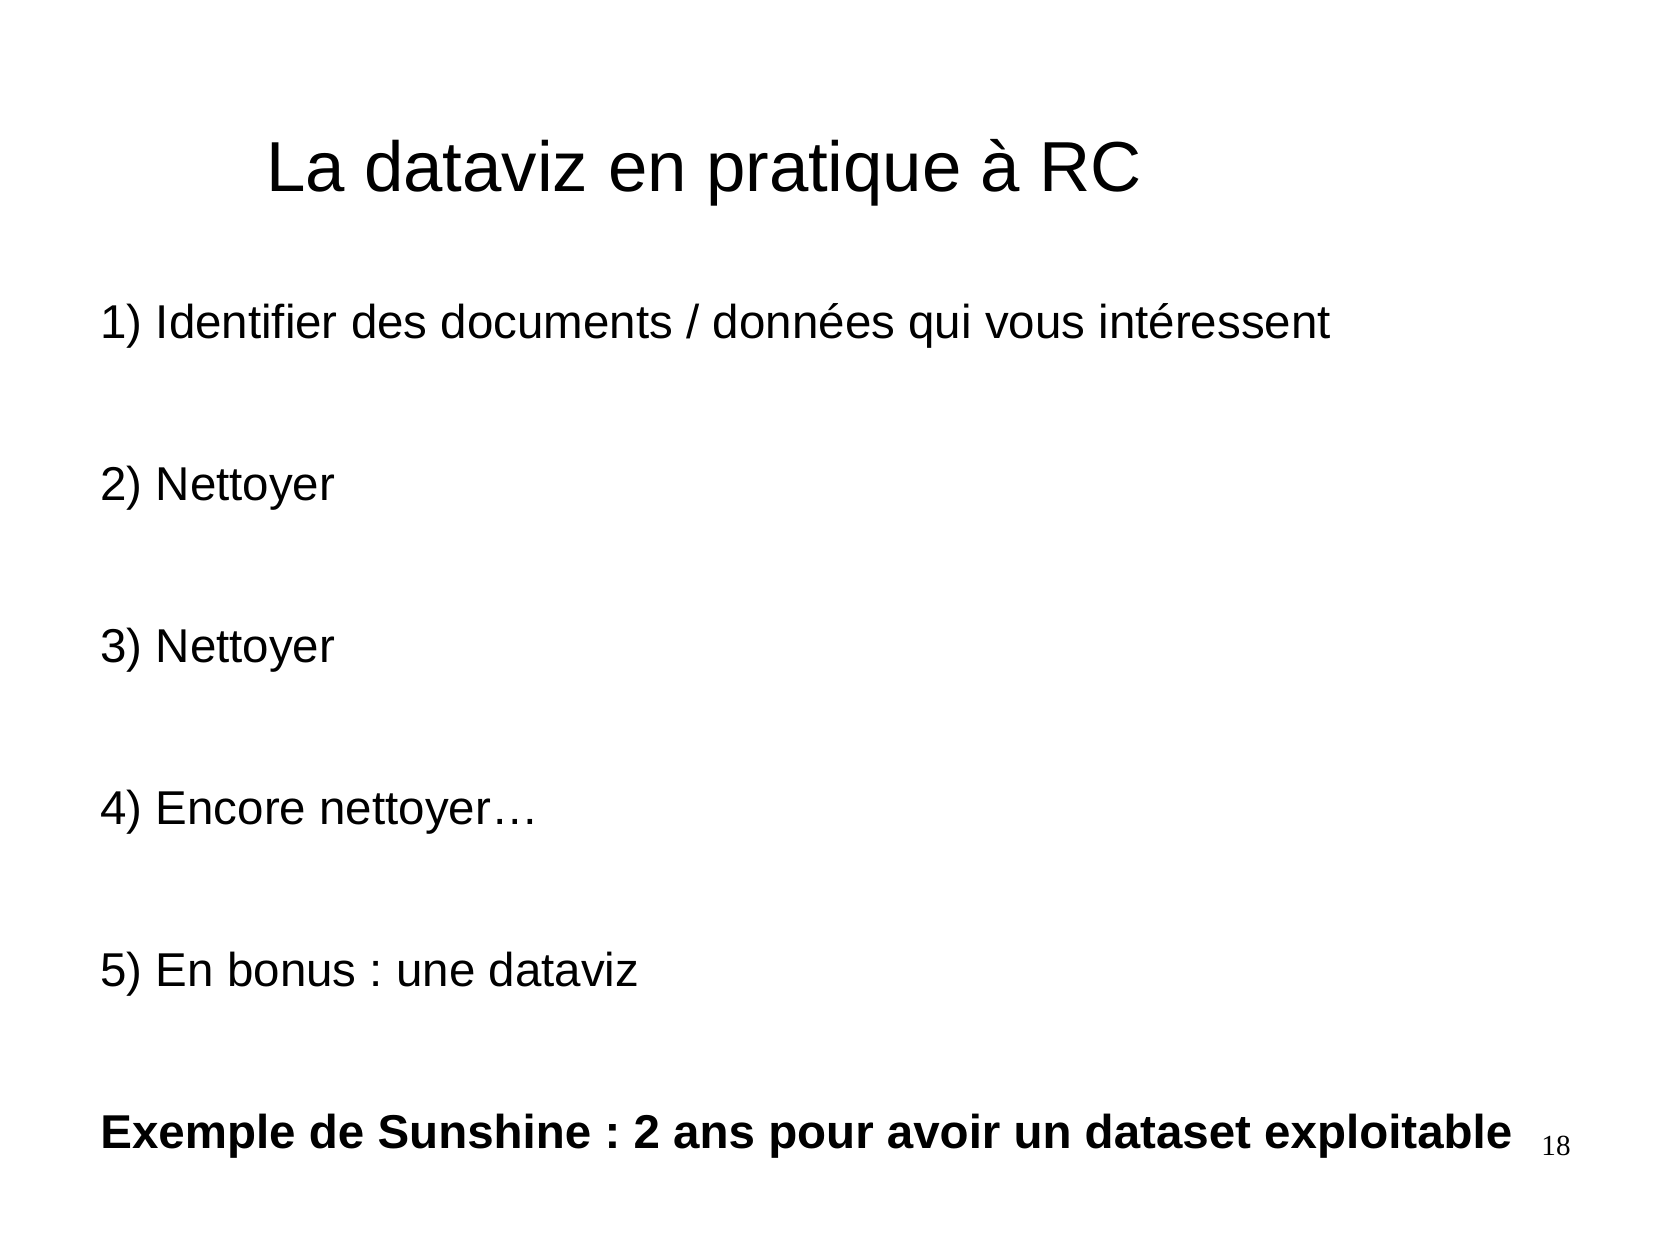

# La dataviz en pratique à RC
1) Identifier des documents / données qui vous intéressent
2) Nettoyer
3) Nettoyer
4) Encore nettoyer…
5) En bonus : une dataviz
Exemple de Sunshine : 2 ans pour avoir un dataset exploitable
18